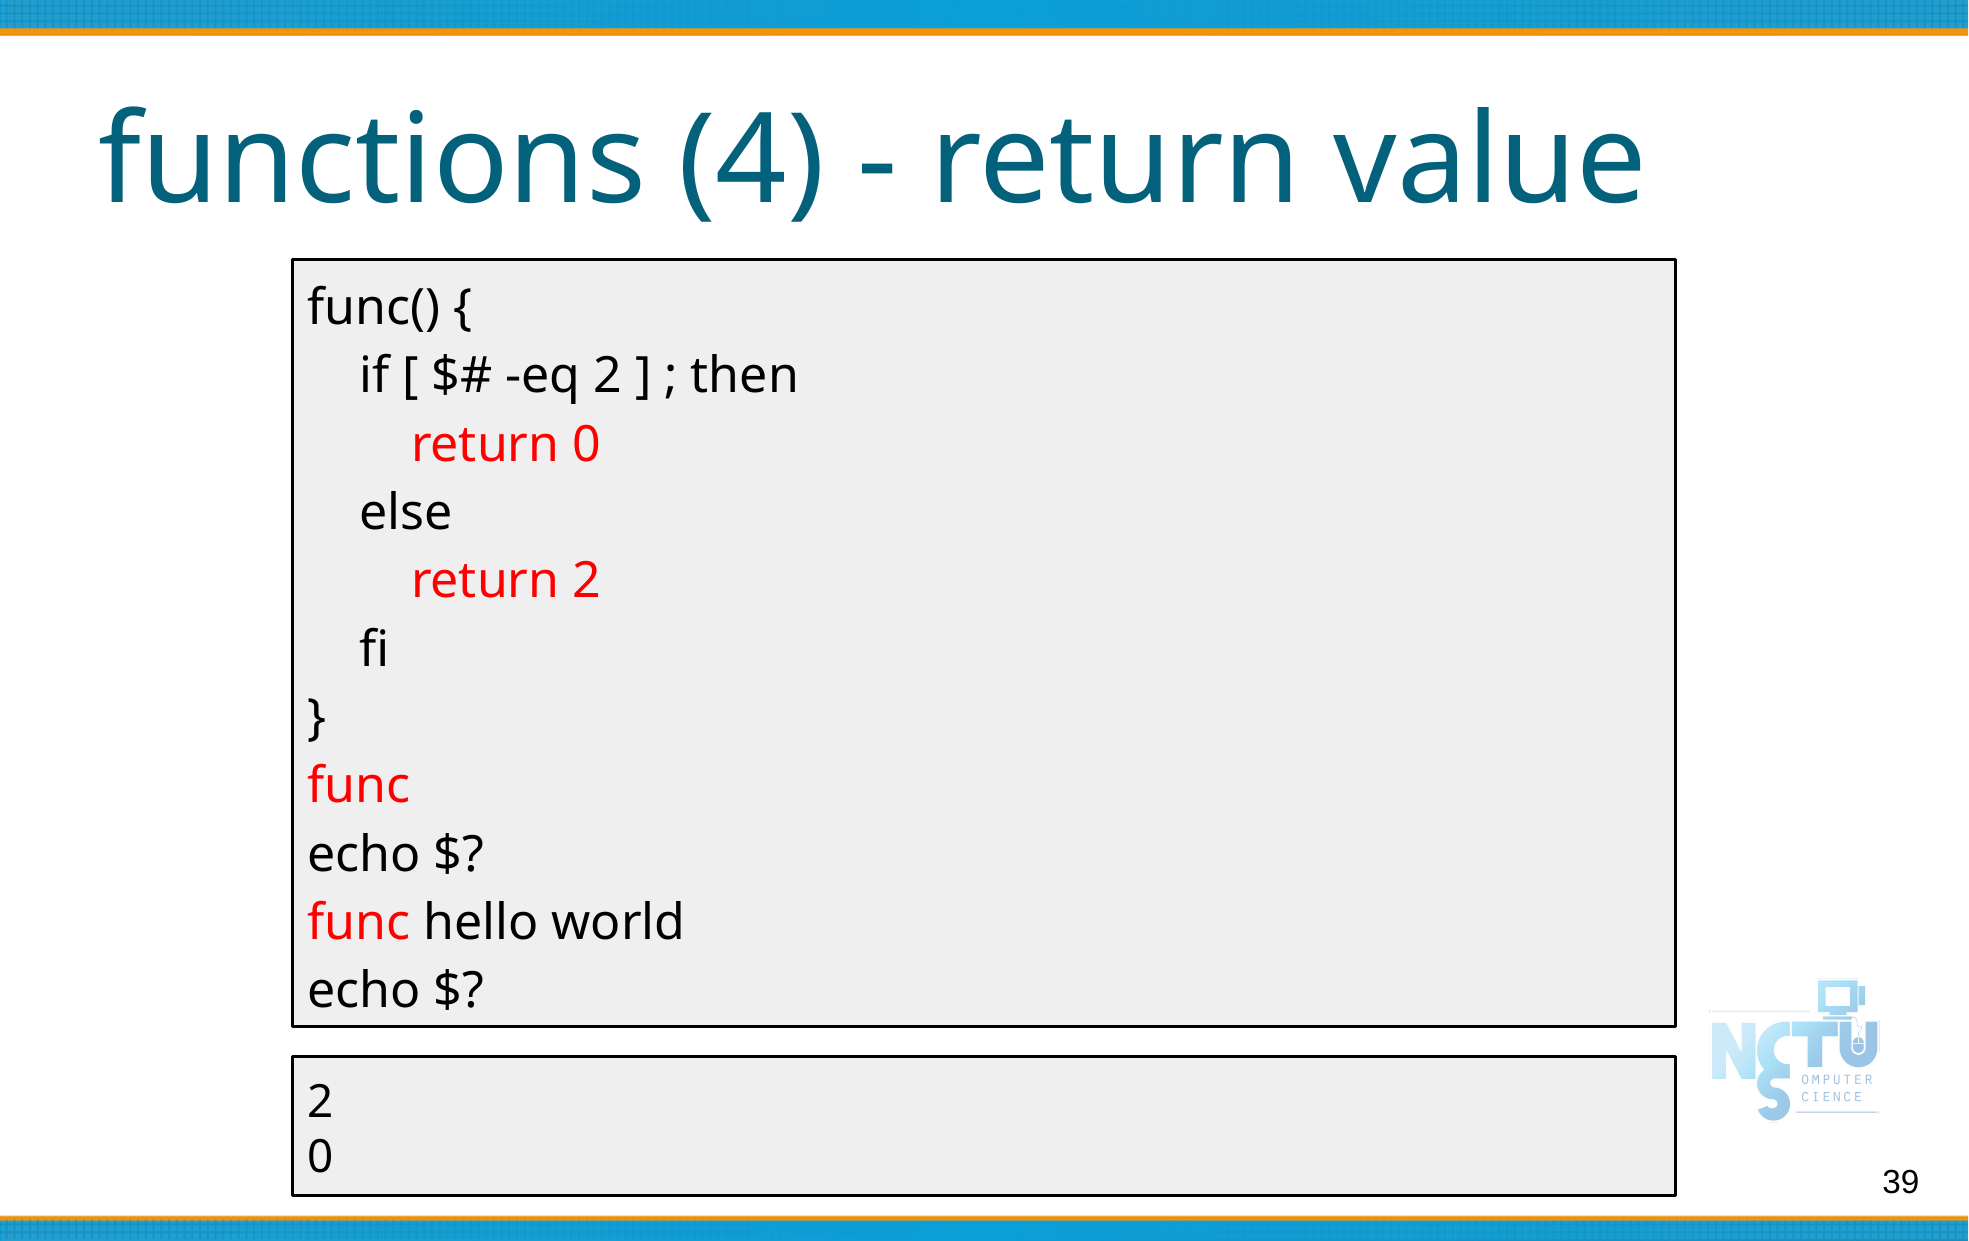

# functions (4) - return value
func() {
 if [ $# -eq 2 ] ; then
 return 0
 else
 return 2
 fi
}
func
echo $?
func hello world
echo $?
2
0